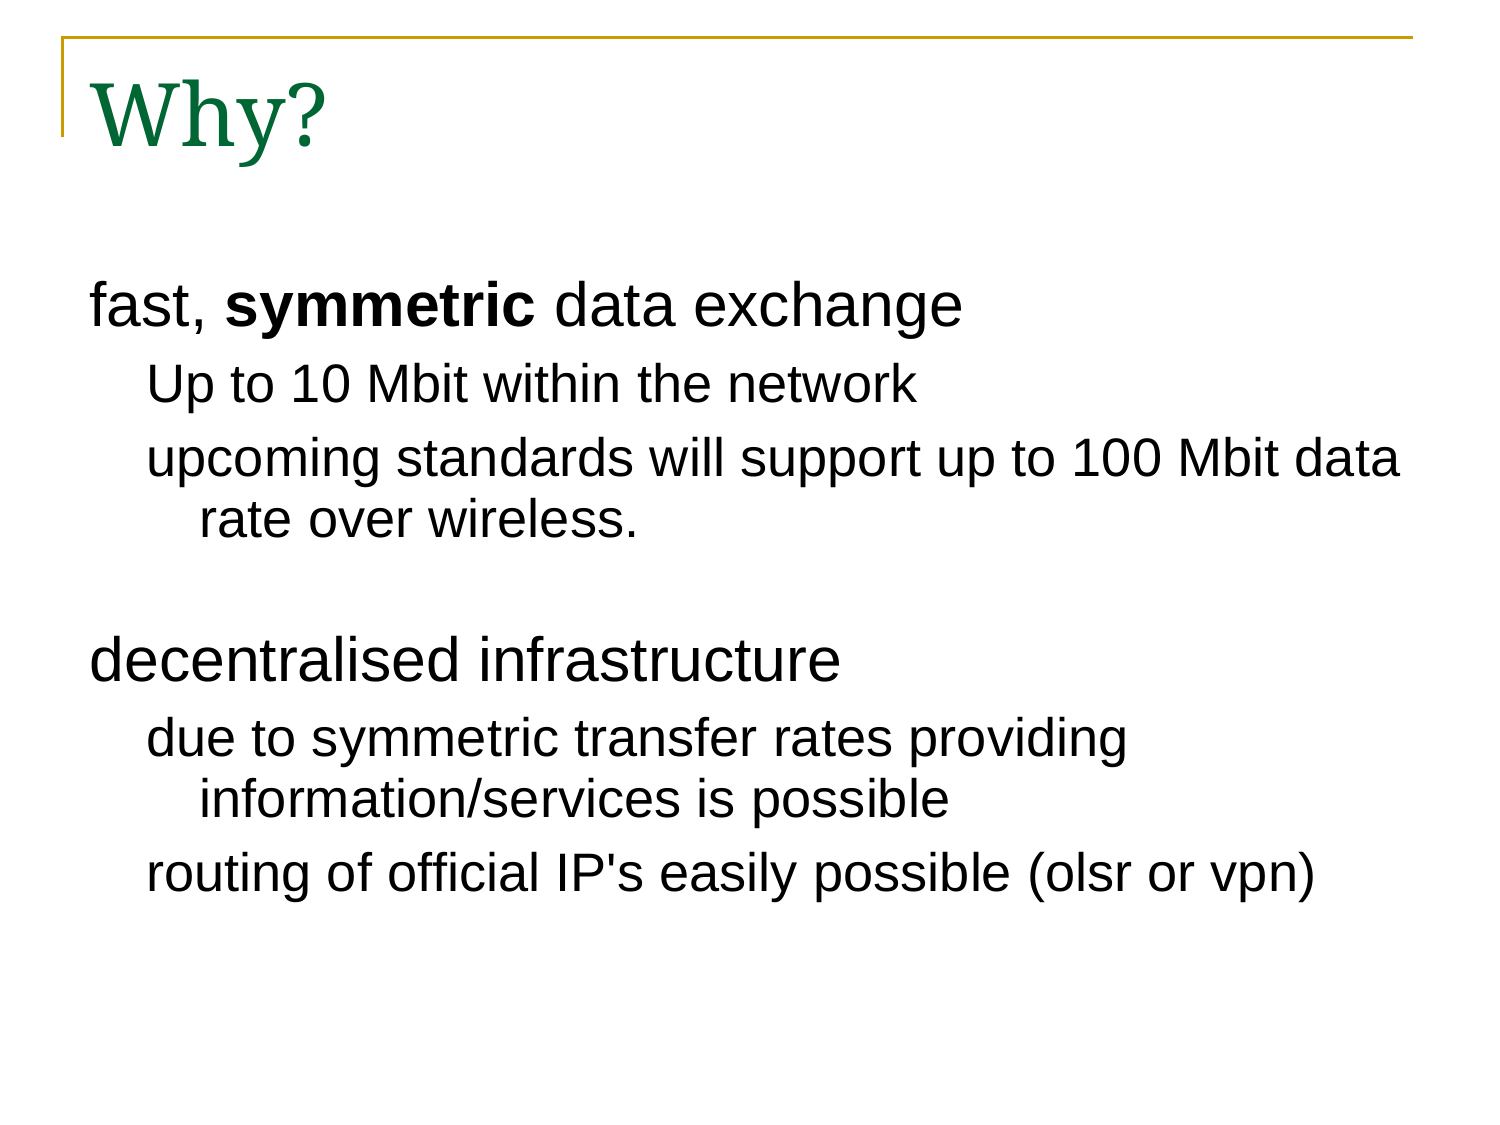

# Why?
fast, symmetric data exchange
Up to 10 Mbit within the network
upcoming standards will support up to 100 Mbit data rate over wireless.
decentralised infrastructure
due to symmetric transfer rates providing information/services is possible
routing of official IP's easily possible (olsr or vpn)